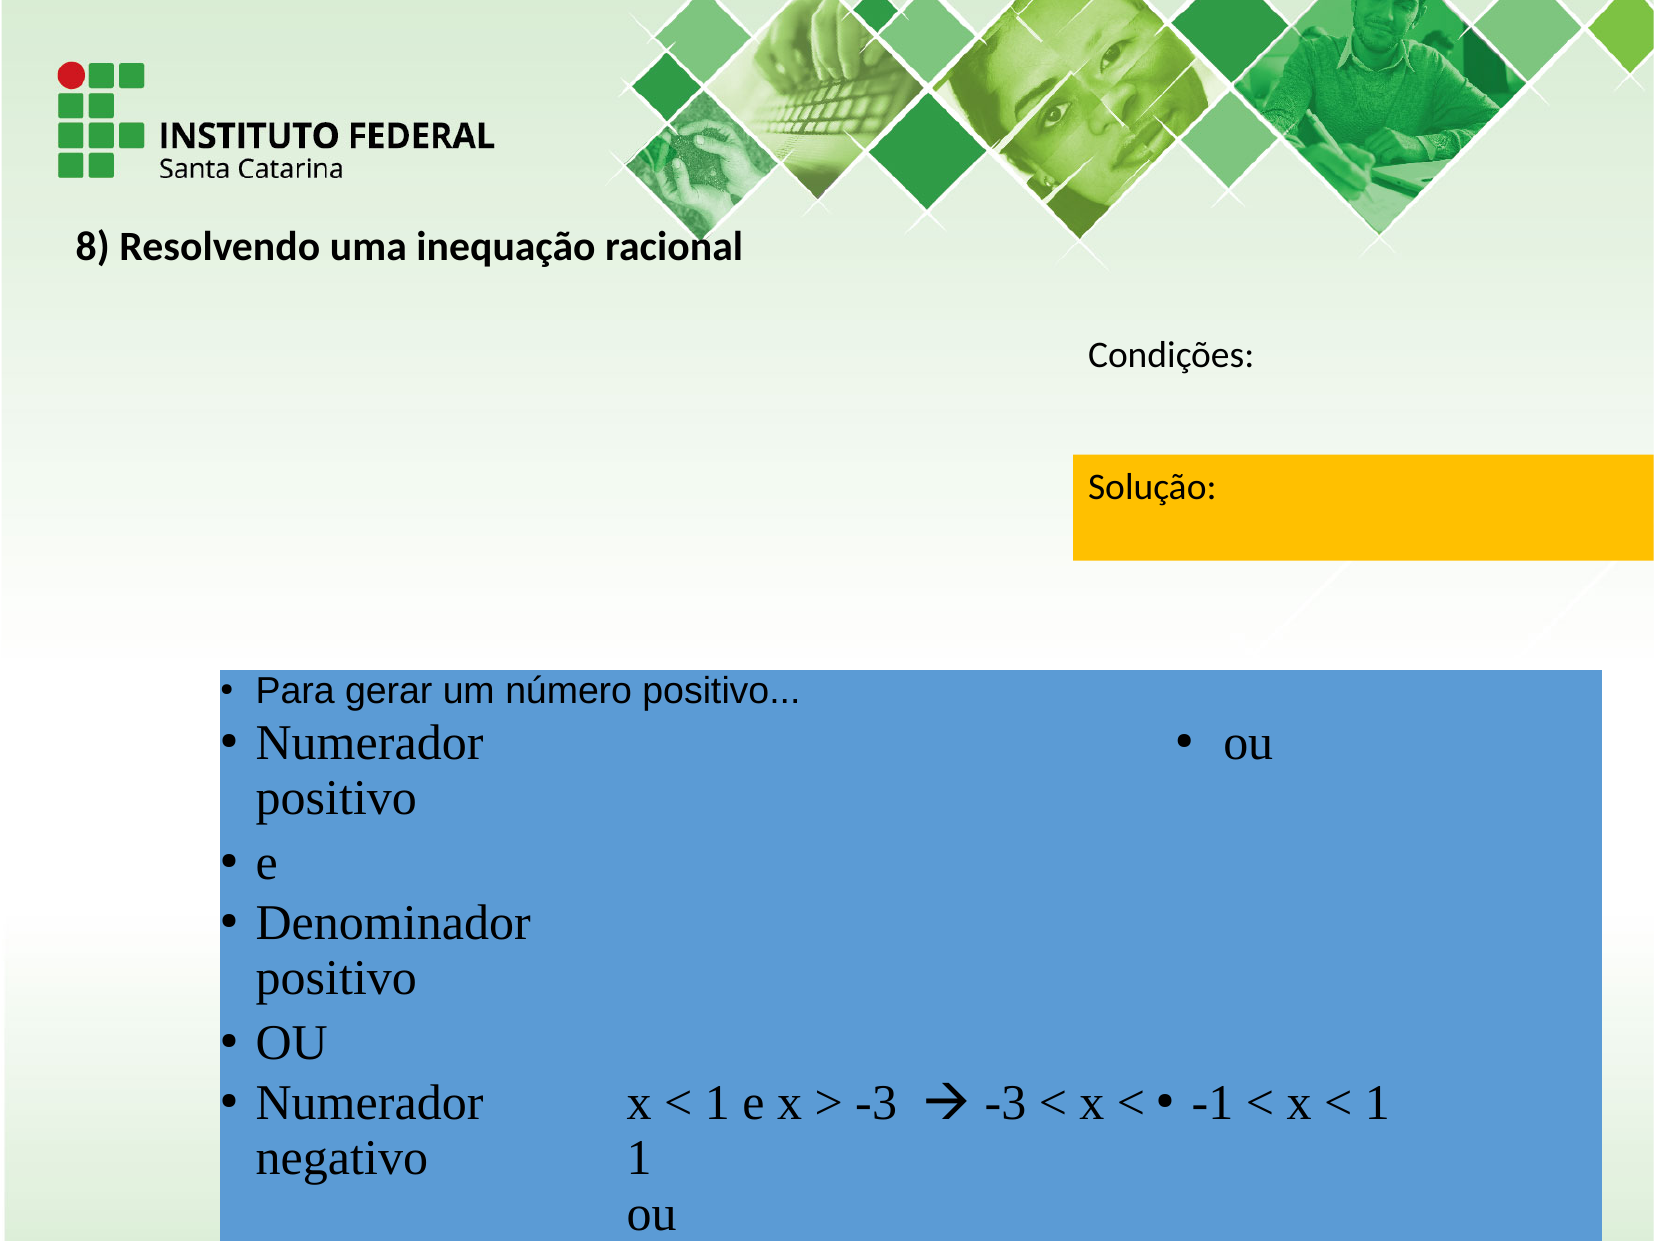

8) Resolvendo uma inequação racional
Condições:
Solução:
| Para gerar um número positivo... | | | |
| --- | --- | --- | --- |
| Numerador positivo | | | ou |
| e | | | |
| Denominador positivo | | | |
| OU | | | |
| Numerador negativo | x < 1 e x > -3  -3 < x < 1 ou x > 1 e x < -3  nunca | -1 < x < 1 | |
| e | | | |
| Denominador negativo | x < -1 e x > 3  nunca ou x > -1 e x < 3  -1 < x < 3 | | |